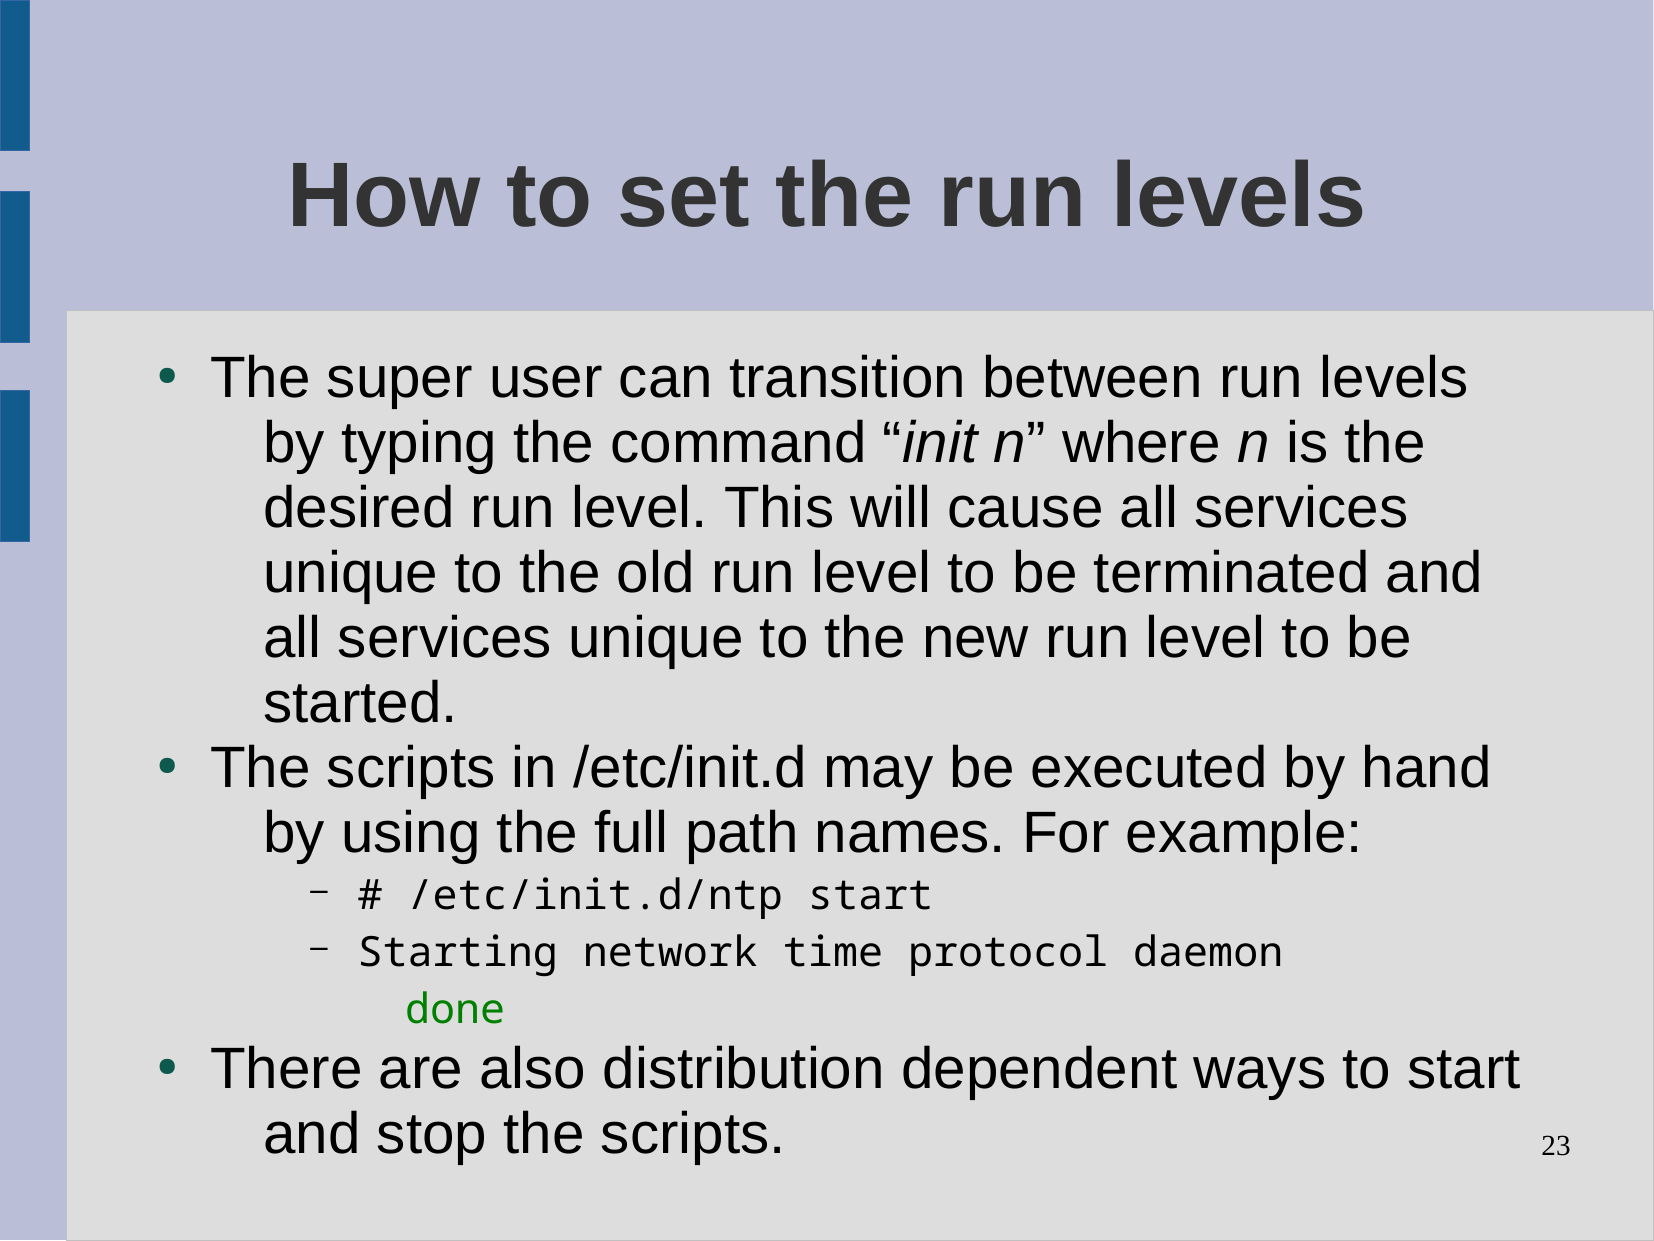

# How to set the run levels
The super user can transition between run levels by typing the command “init n” where n is the desired run level. This will cause all services unique to the old run level to be terminated and all services unique to the new run level to be started.
The scripts in /etc/init.d may be executed by hand by using the full path names. For example:
# /etc/init.d/ntp start
Starting network time protocol daemon done
There are also distribution dependent ways to start and stop the scripts.
23